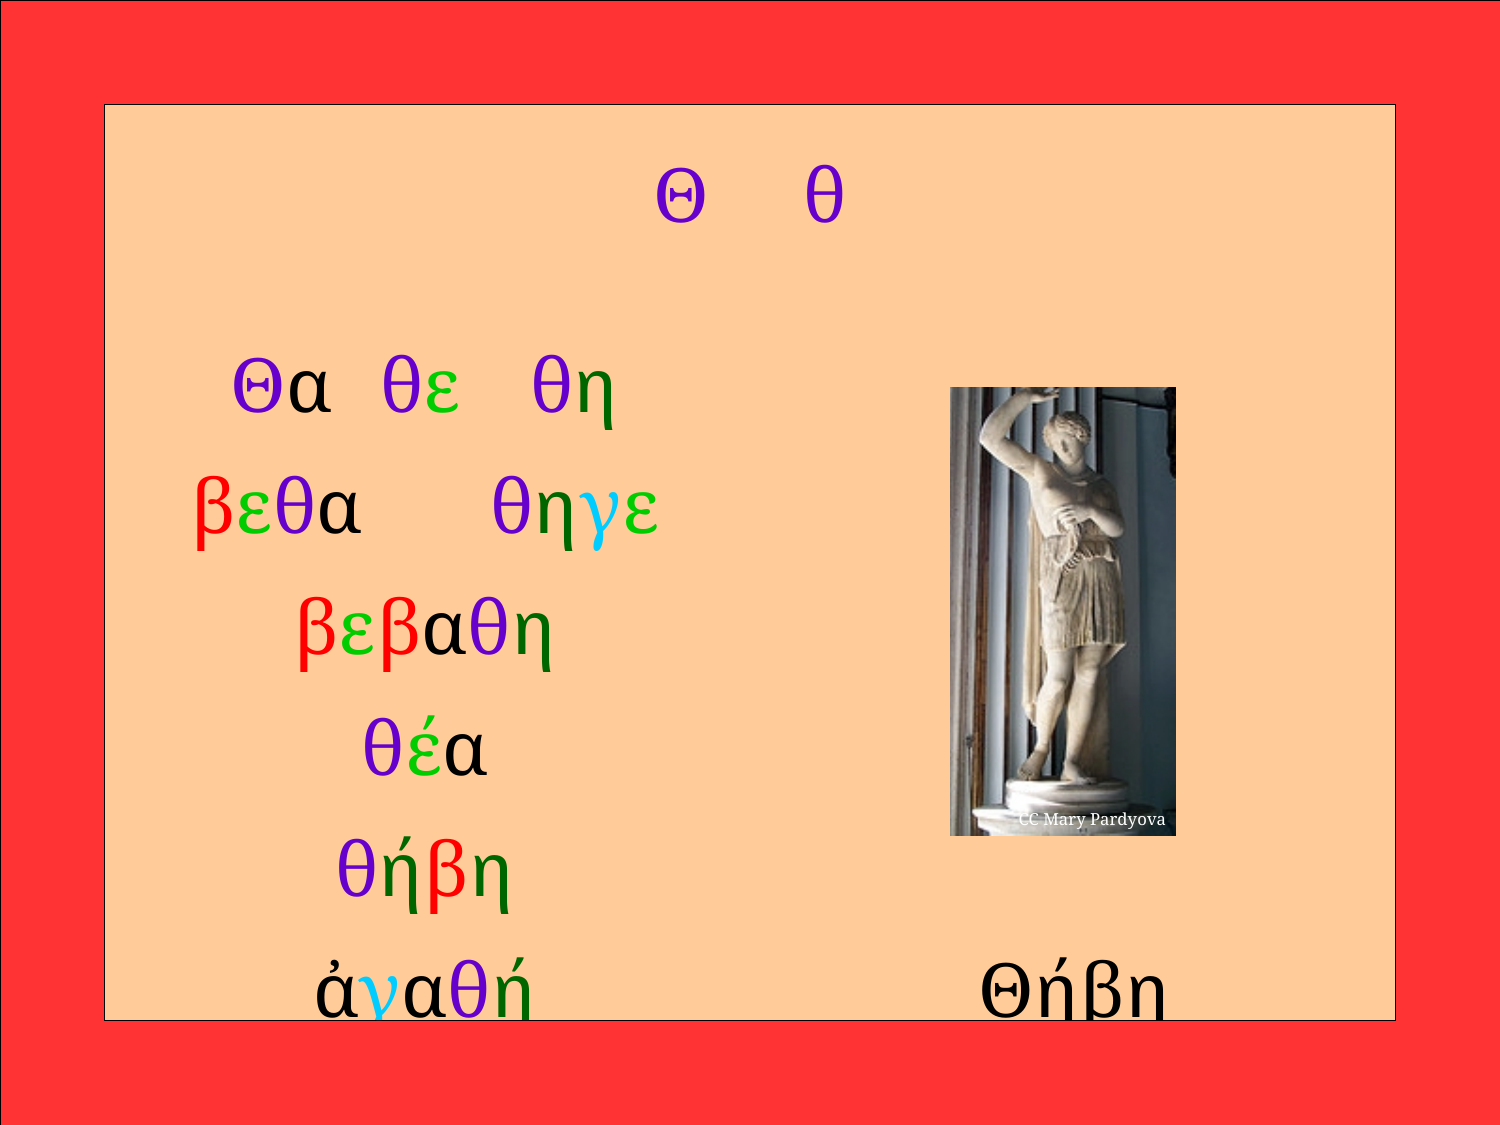

# Θ	θ
Θα	θε	θη
βεθα	θηγε
βεβαθη
θέα
θήβη
ἀγαθή
Θήβη
CC Mary Pardyova